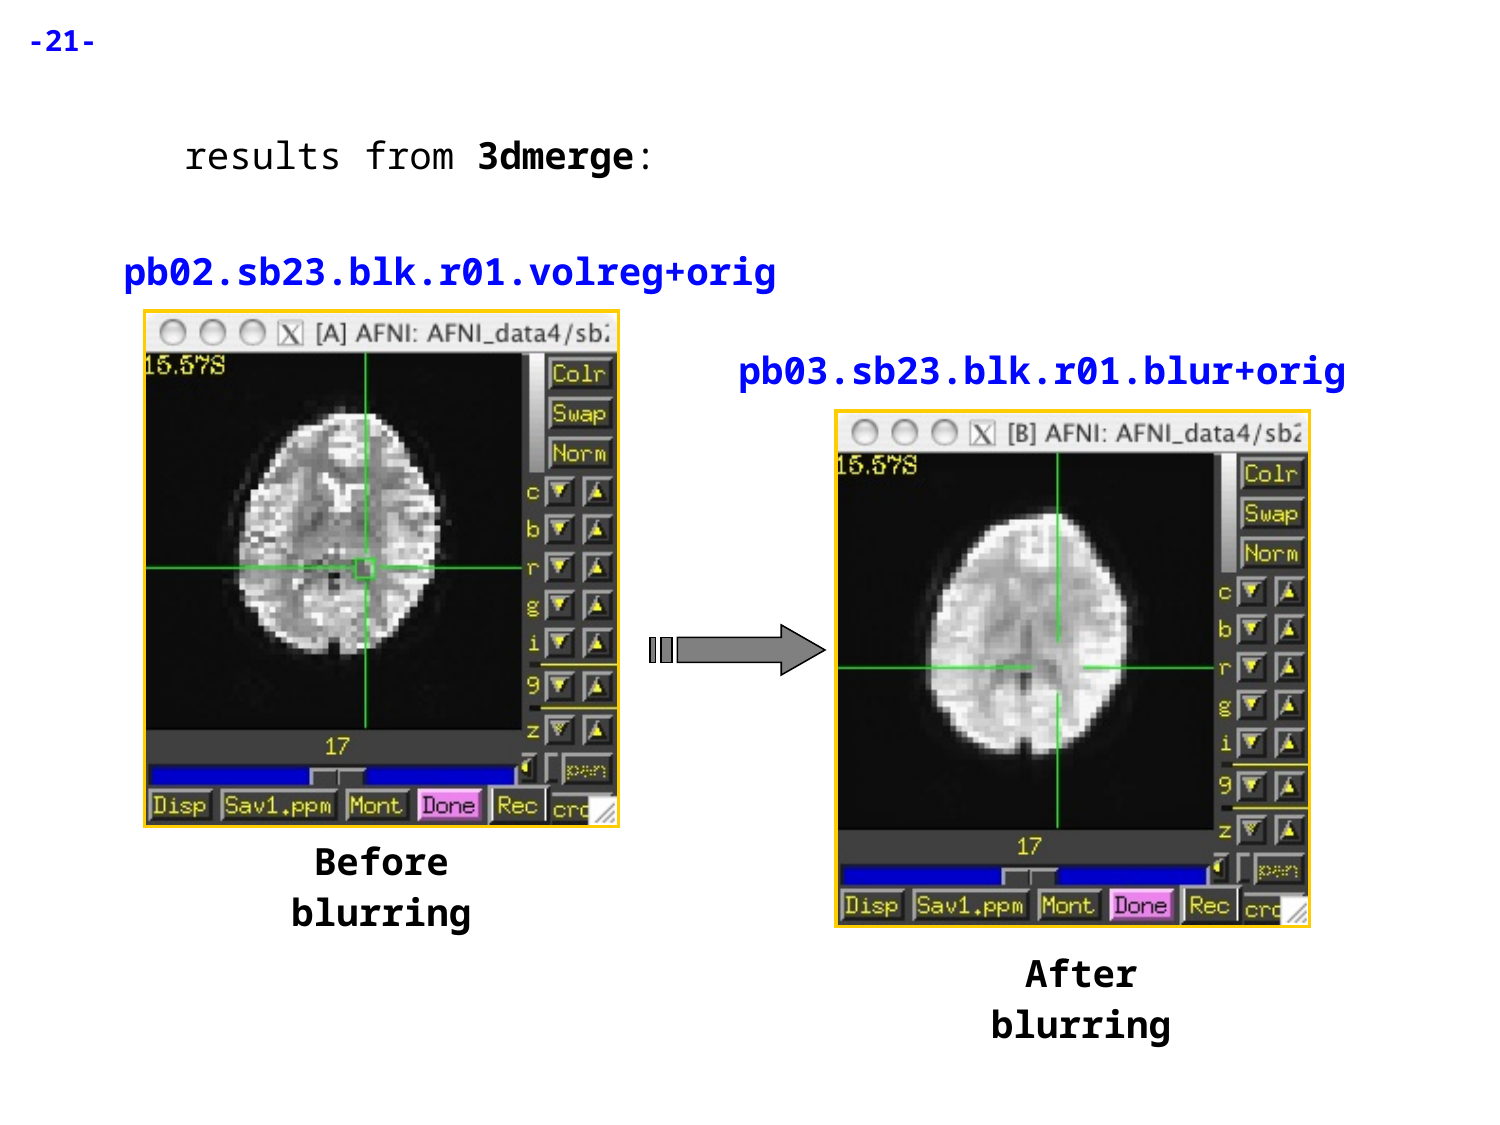

# results from 3dmerge:
pb02.sb23.blk.r01.volreg+orig
pb03.sb23.blk.r01.blur+orig
Before blurring
After blurring